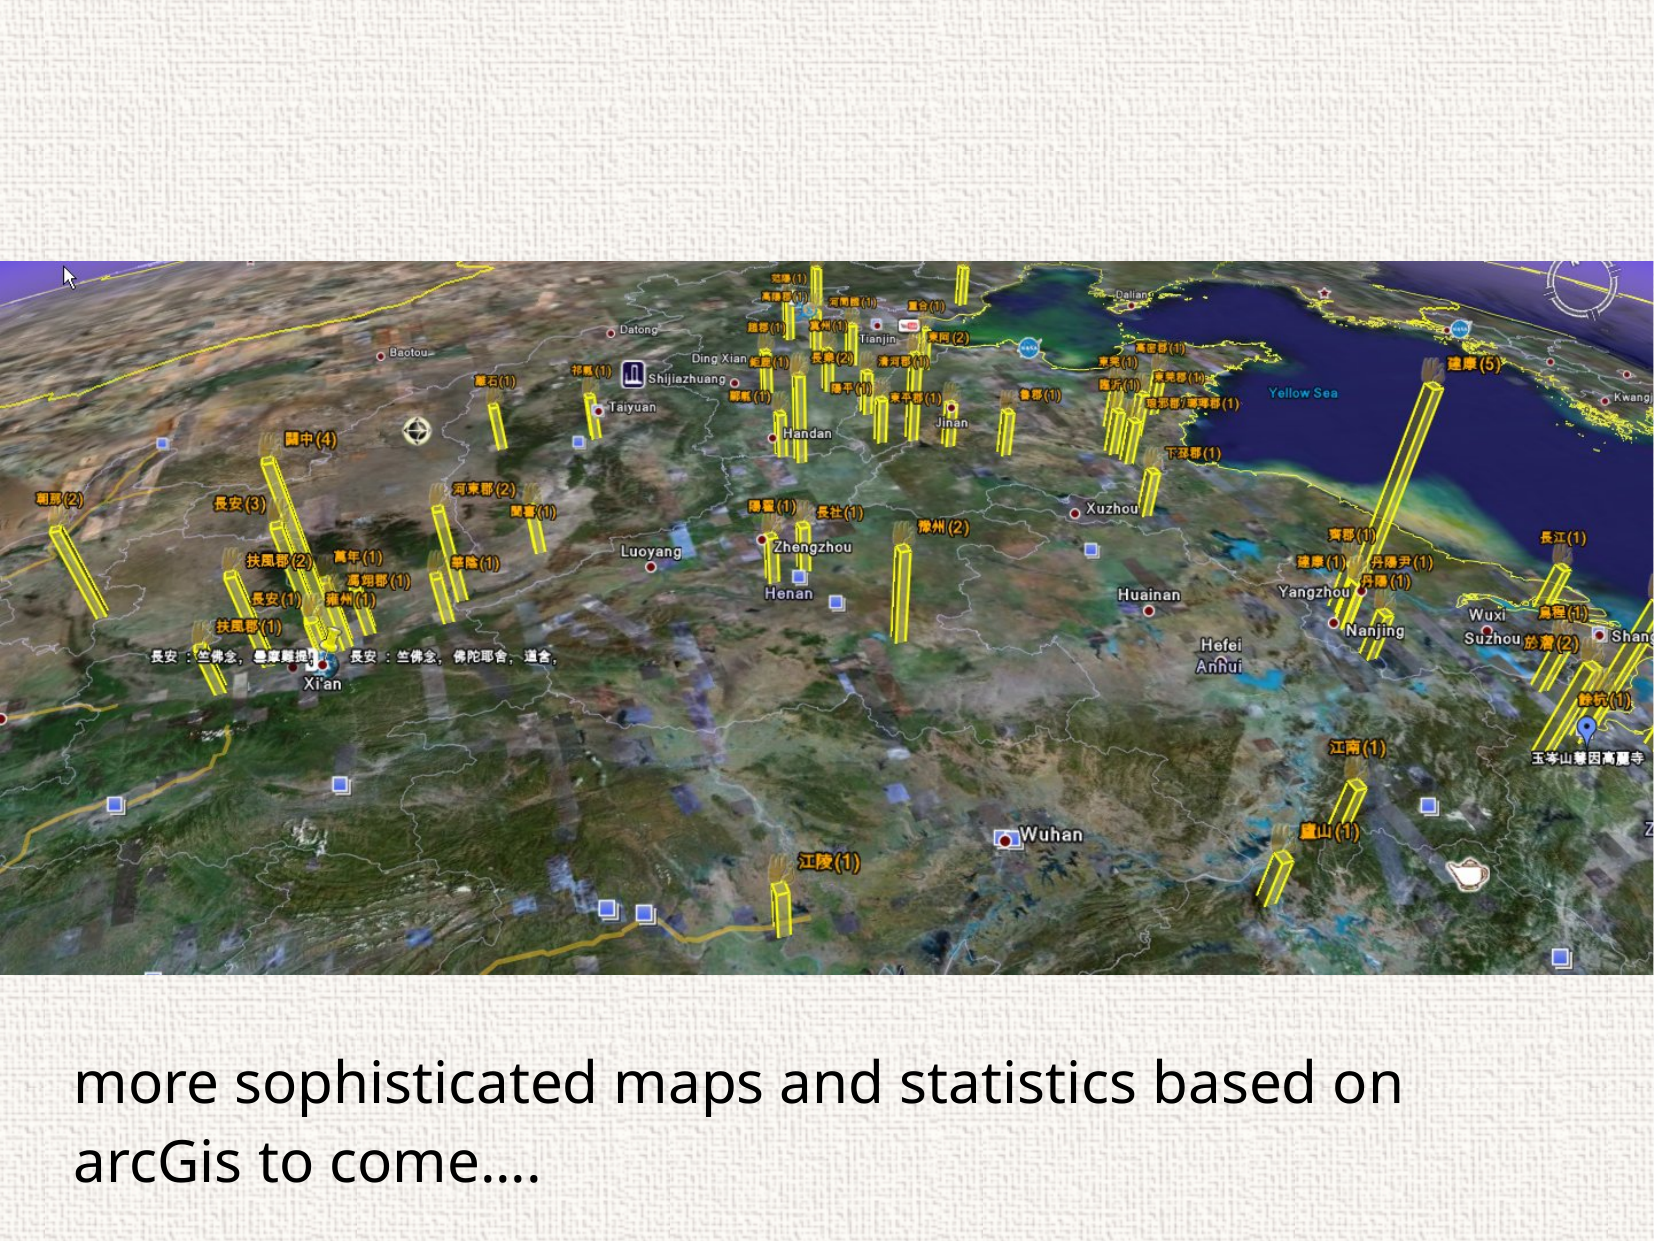

more sophisticated maps and statistics based on arcGis to come....